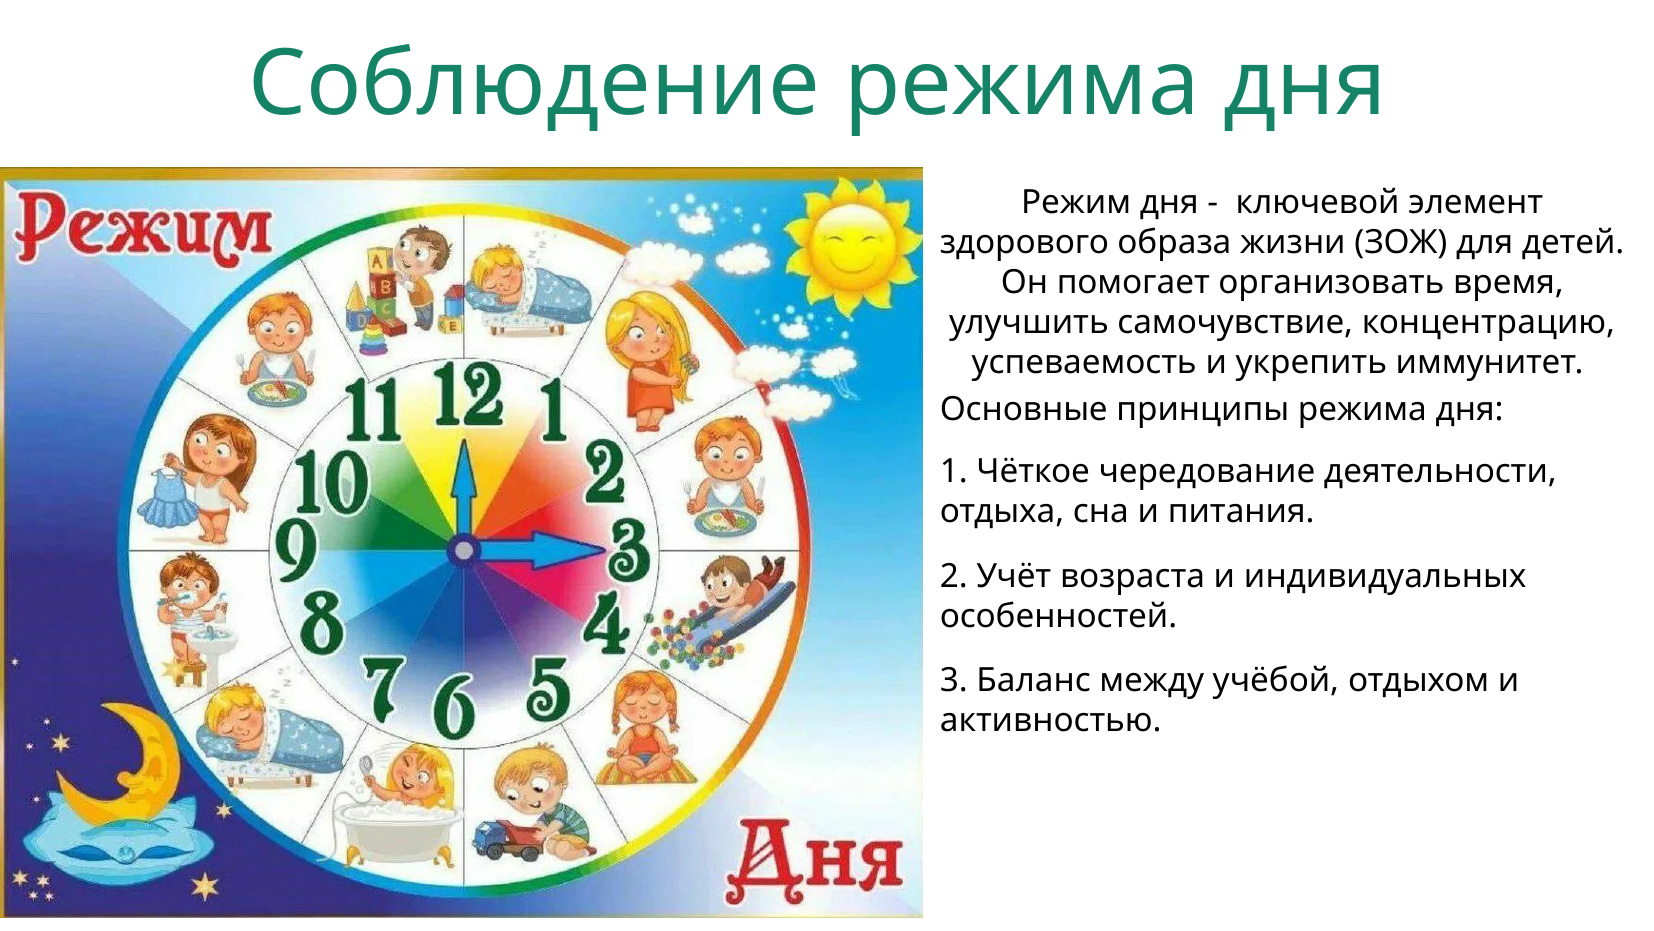

# Соблюдение режима дня
Режим дня - ключевой элемент здорового образа жизни (ЗОЖ) для детей. Он помогает организовать время, улучшить самочувствие, концентрацию, успеваемость и укрепить иммунитет.
Основные принципы режима дня:
1. Чёткое чередование деятельности, отдыха, сна и питания.
2. Учёт возраста и индивидуальных особенностей.
3. Баланс между учёбой, отдыхом и активностью.